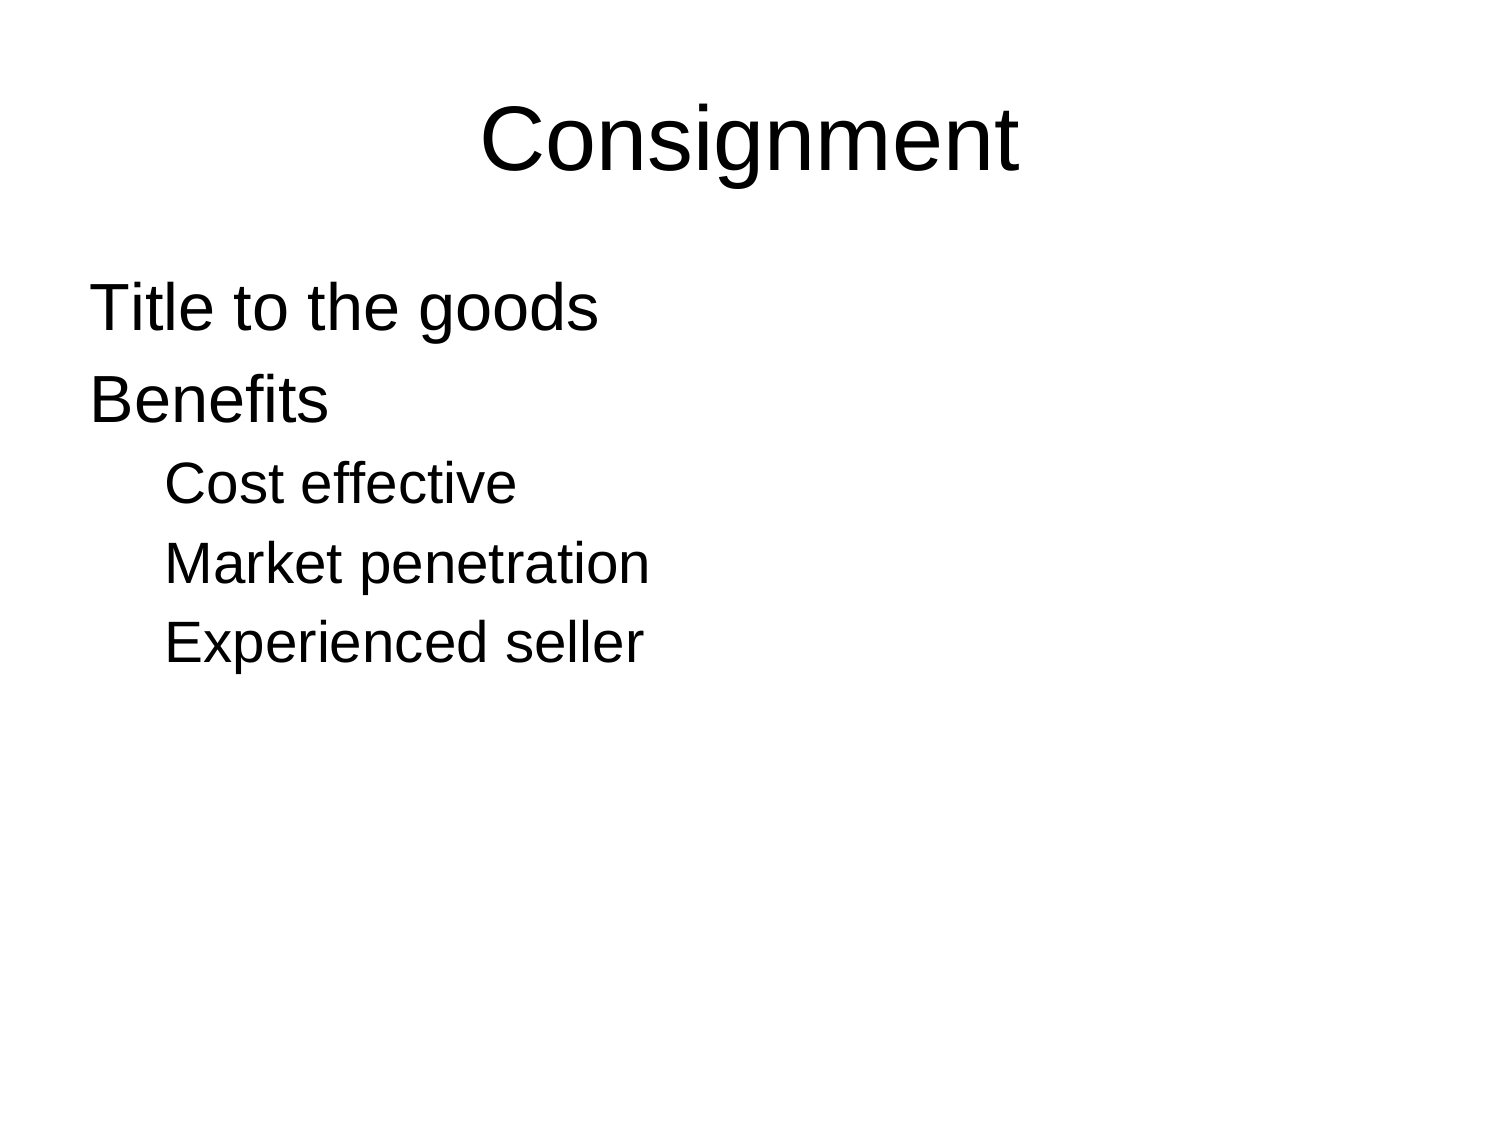

# Consignment
Title to the goods
Benefits
Cost effective
Market penetration
Experienced seller